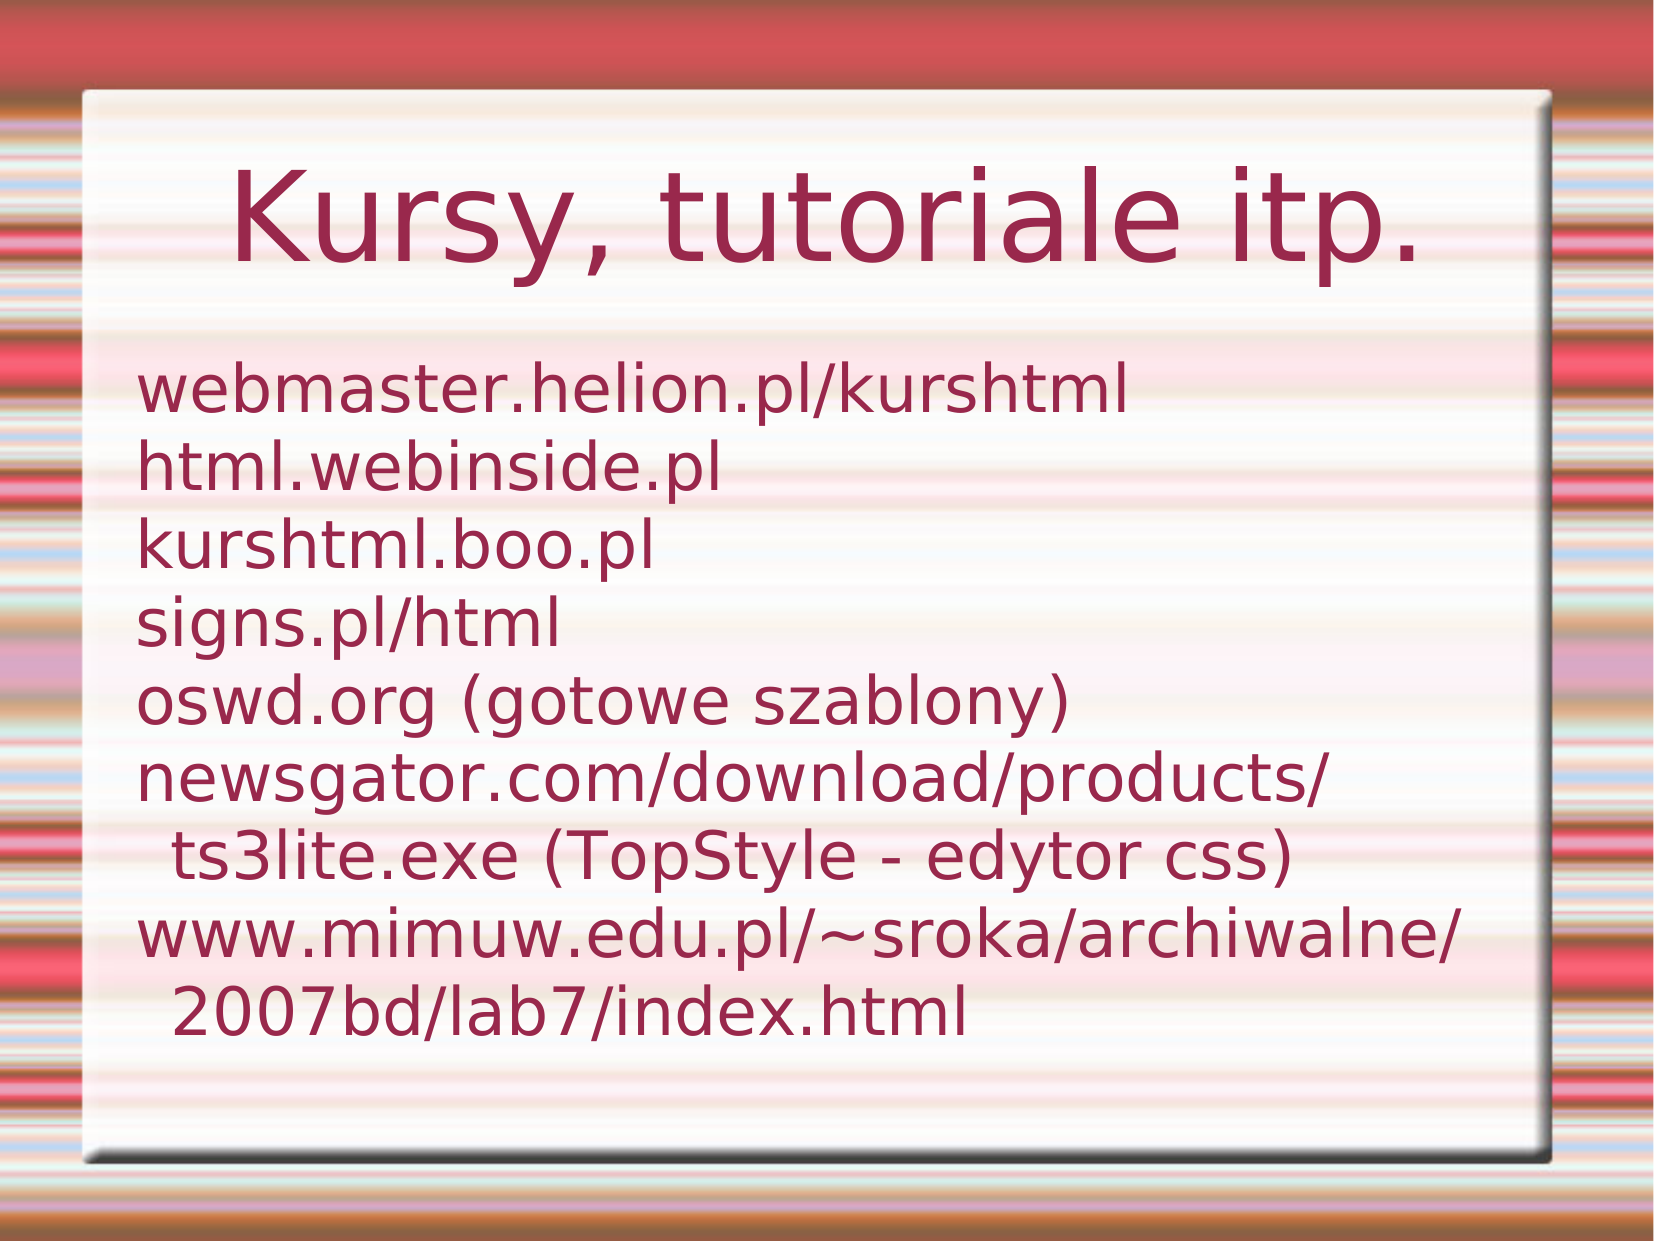

# Kursy, tutoriale itp.
webmaster.helion.pl/kurshtml
html.webinside.pl
kurshtml.boo.pl
signs.pl/html
oswd.org (gotowe szablony)
newsgator.com/download/products/ts3lite.exe (TopStyle - edytor css)
www.mimuw.edu.pl/~sroka/archiwalne/2007bd/lab7/index.html